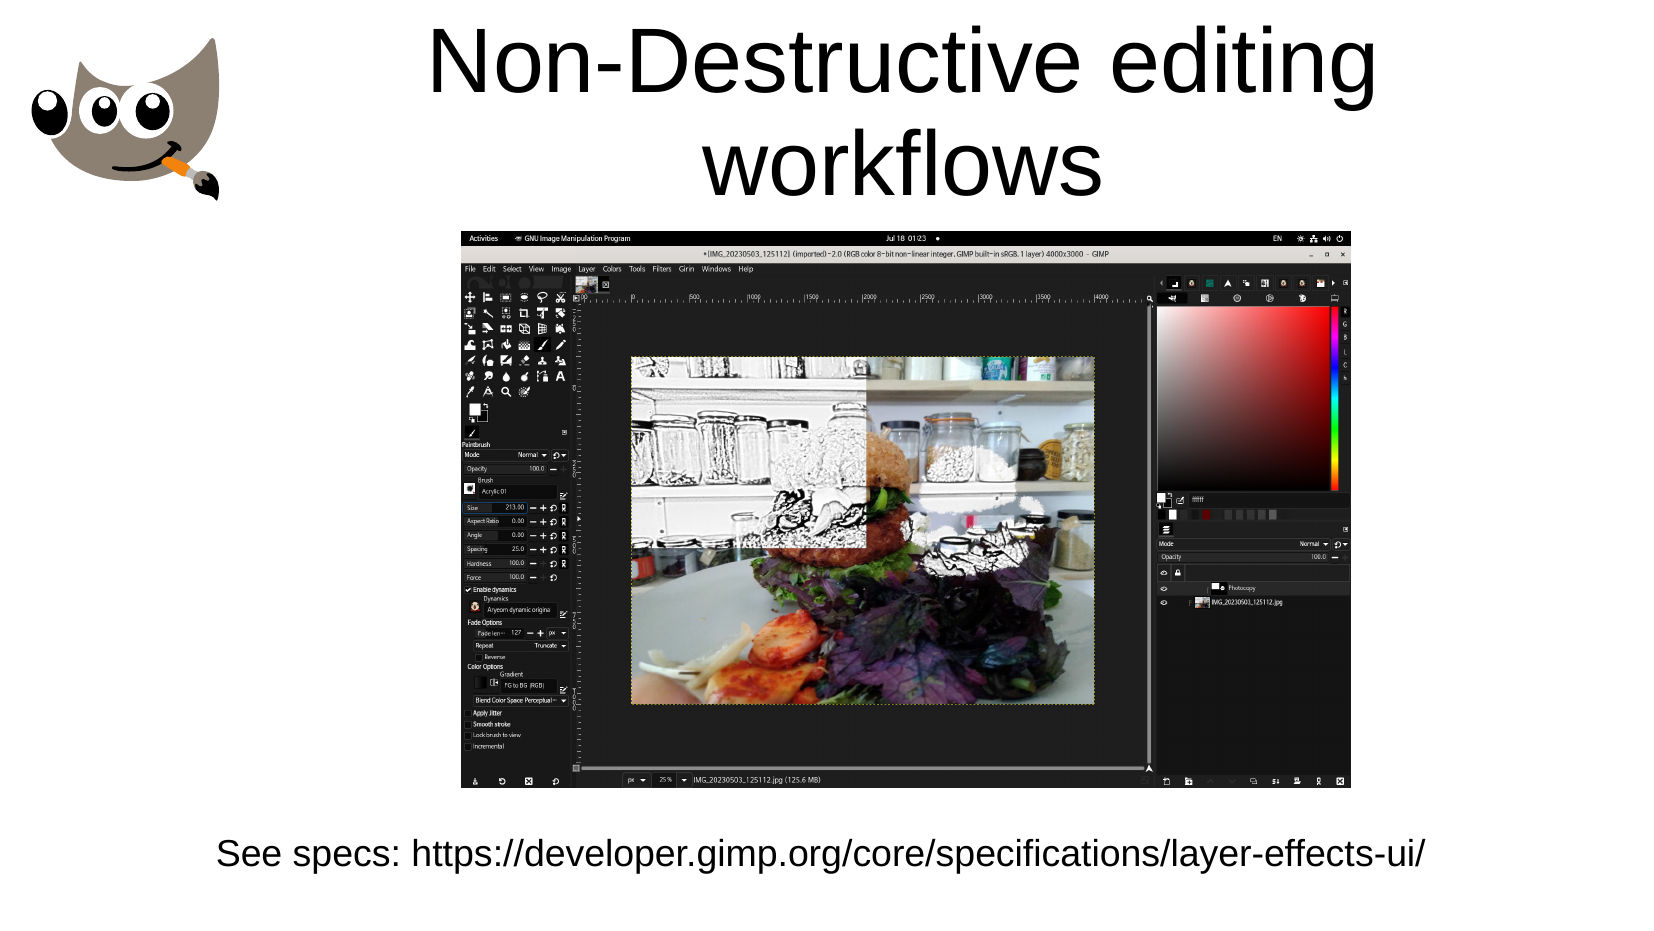

# Non-Destructive editing workflows
See specs: https://developer.gimp.org/core/specifications/layer-effects-ui/